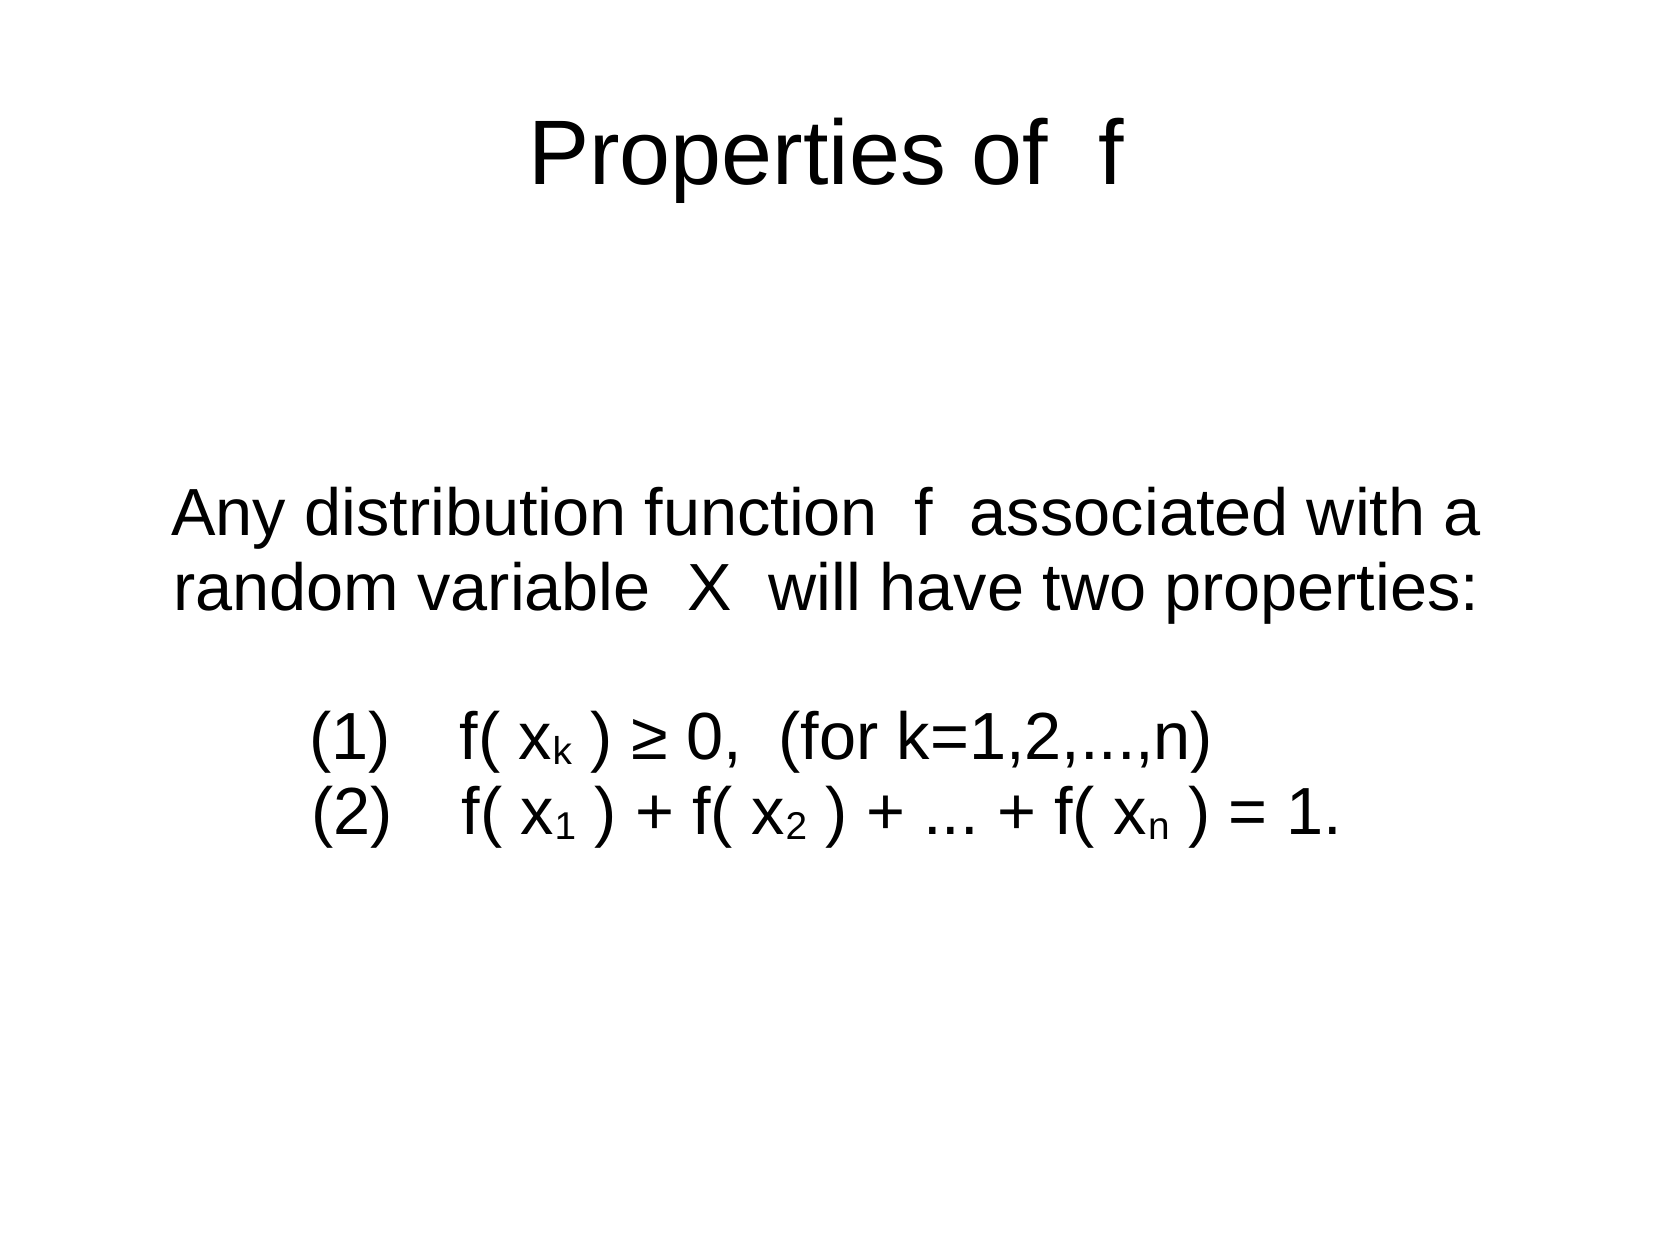

# Properties of f
Any distribution function f associated with a random variable X will have two properties:
(1)	f( xk ) ≥ 0, (for k=1,2,...,n)
(2)	f( x1 ) + f( x2 ) + ... + f( xn ) = 1.